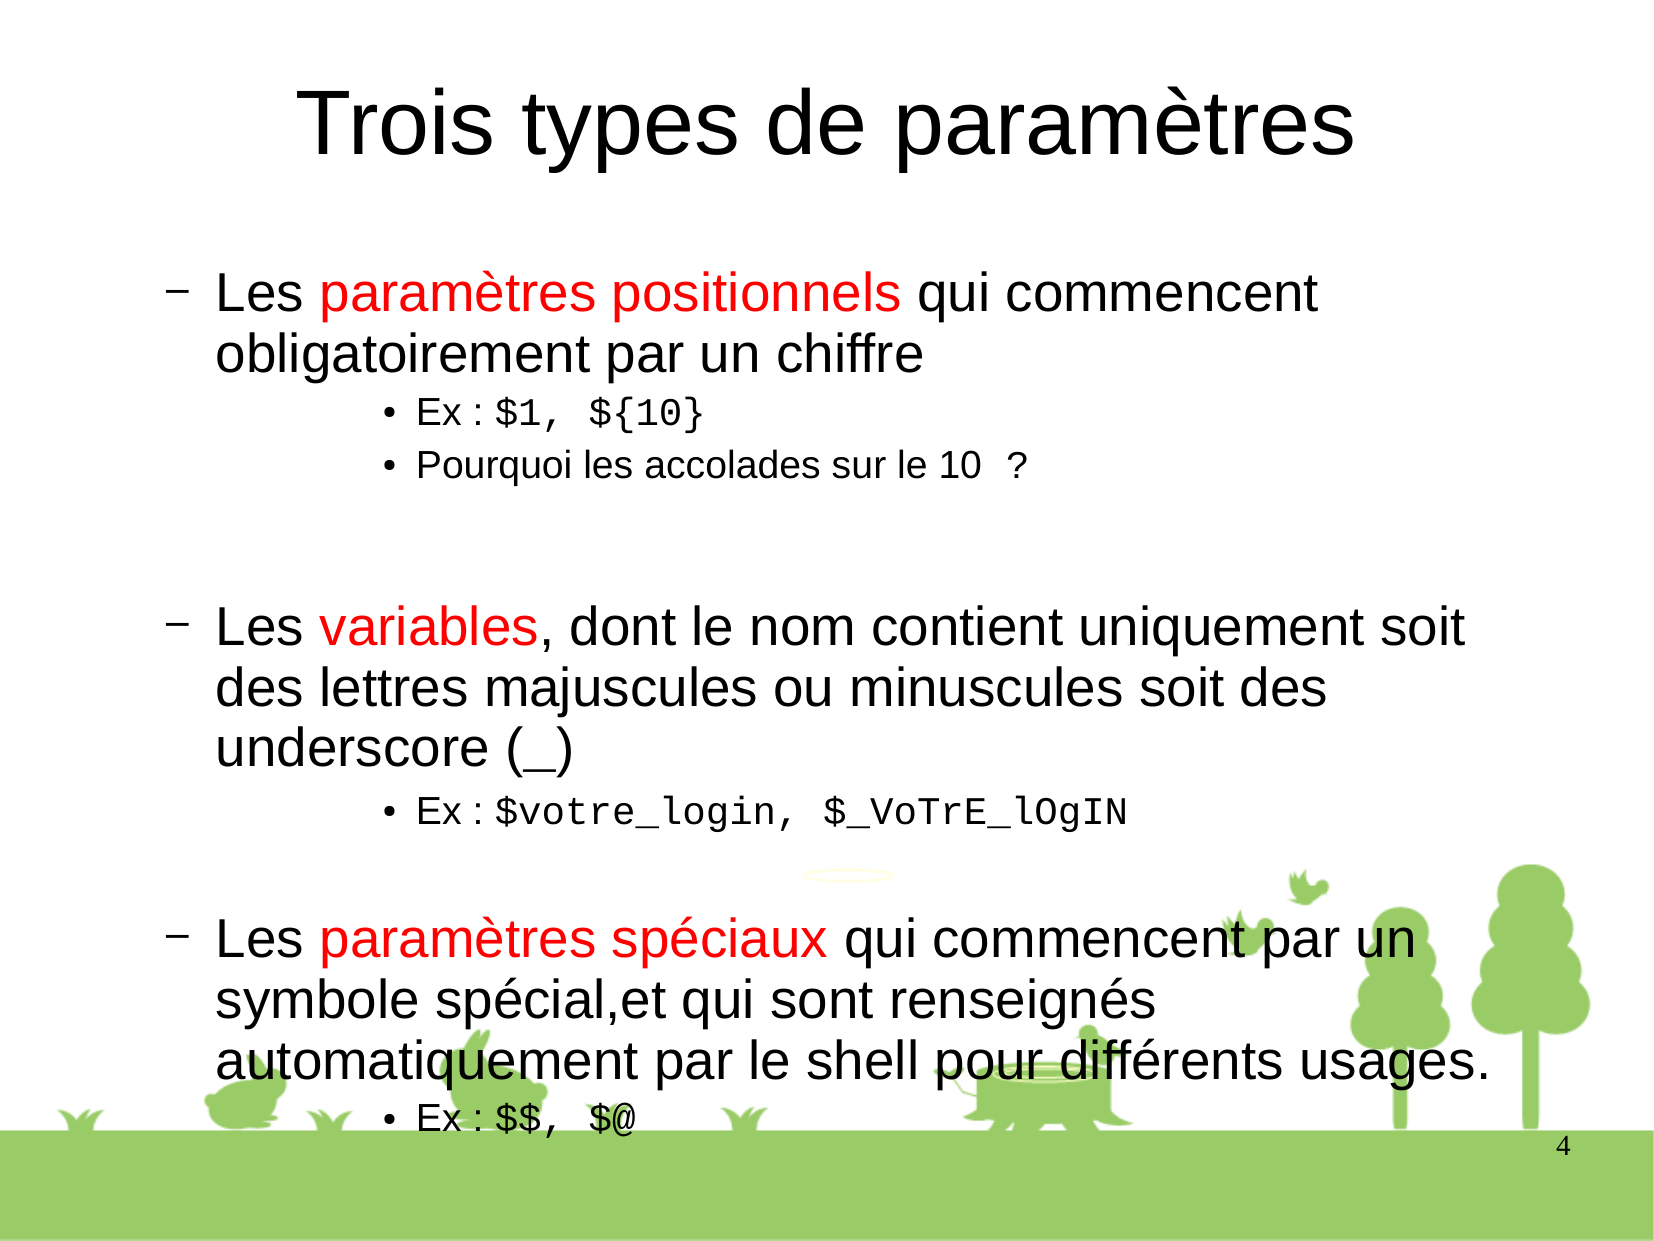

# Trois types de paramètres
Les paramètres positionnels qui commencent obligatoirement par un chiffre
Ex : $1, ${10}
Pourquoi les accolades sur le 10 ?
Les variables, dont le nom contient uniquement soit des lettres majuscules ou minuscules soit des underscore (_)
Ex : $votre_login, $_VoTrE_lOgIN
Les paramètres spéciaux qui commencent par un symbole spécial,et qui sont renseignés automatiquement par le shell pour différents usages.
Ex : $$, $@
4